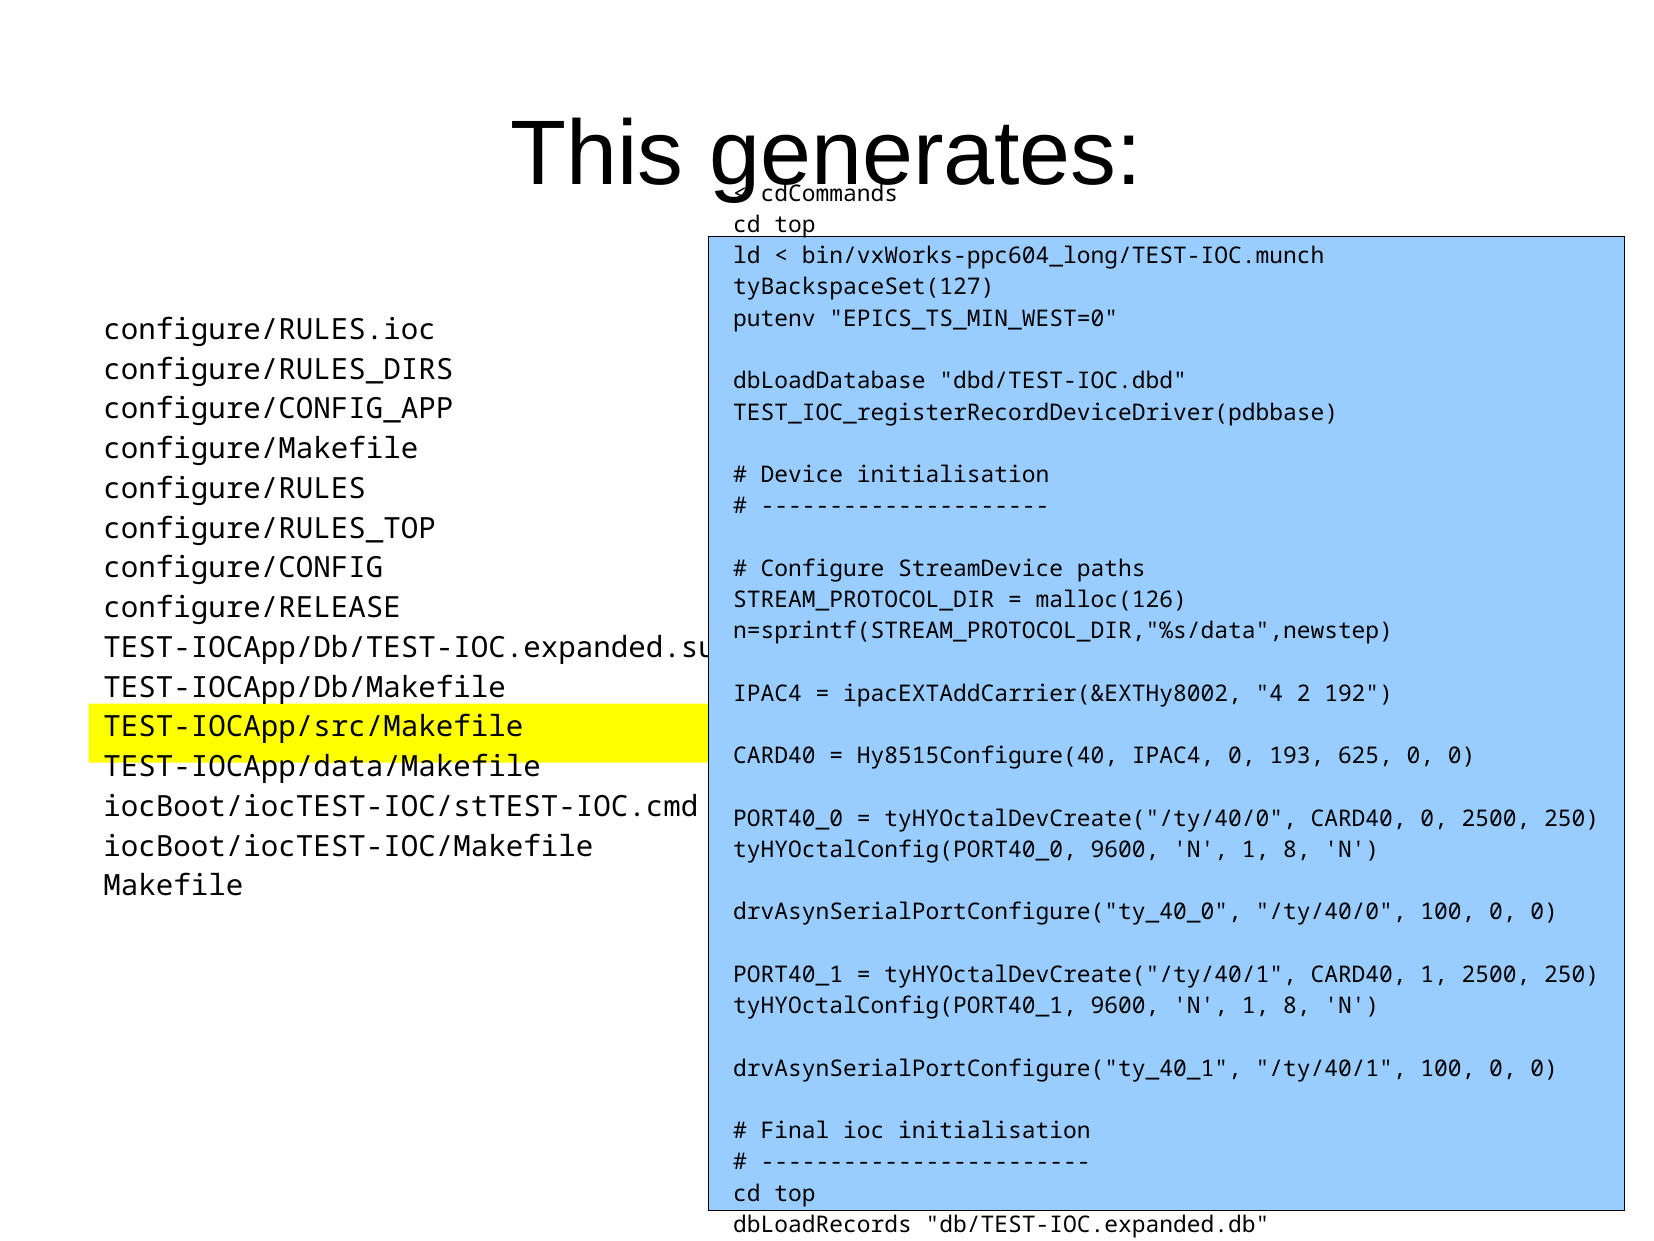

# This generates:
< cdCommands
cd top
ld < bin/vxWorks-ppc604_long/TEST-IOC.munch
tyBackspaceSet(127)
putenv "EPICS_TS_MIN_WEST=0"
dbLoadDatabase "dbd/TEST-IOC.dbd"
TEST_IOC_registerRecordDeviceDriver(pdbbase)
# Device initialisation
# ---------------------
# Configure StreamDevice paths
STREAM_PROTOCOL_DIR = malloc(126)
n=sprintf(STREAM_PROTOCOL_DIR,"%s/data",newstep)
IPAC4 = ipacEXTAddCarrier(&EXTHy8002, "4 2 192")
CARD40 = Hy8515Configure(40, IPAC4, 0, 193, 625, 0, 0)
PORT40_0 = tyHYOctalDevCreate("/ty/40/0", CARD40, 0, 2500, 250)
tyHYOctalConfig(PORT40_0, 9600, 'N', 1, 8, 'N')
drvAsynSerialPortConfigure("ty_40_0", "/ty/40/0", 100, 0, 0)
PORT40_1 = tyHYOctalDevCreate("/ty/40/1", CARD40, 1, 2500, 250)
tyHYOctalConfig(PORT40_1, 9600, 'N', 1, 8, 'N')
drvAsynSerialPortConfigure("ty_40_1", "/ty/40/1", 100, 0, 0)
# Final ioc initialisation
# ------------------------
cd top
dbLoadRecords "db/TEST-IOC.expanded.db"
iocInit
configure/RULES.ioc
configure/RULES_DIRS
configure/CONFIG_APP
configure/Makefile
configure/RULES
configure/RULES_TOP
configure/CONFIG
configure/RELEASE
TEST-IOCApp/Db/TEST-IOC.expanded.substitutions
TEST-IOCApp/Db/Makefile
TEST-IOCApp/src/Makefile
TEST-IOCApp/data/Makefile
iocBoot/iocTEST-IOC/stTEST-IOC.cmd
iocBoot/iocTEST-IOC/Makefile
Makefile